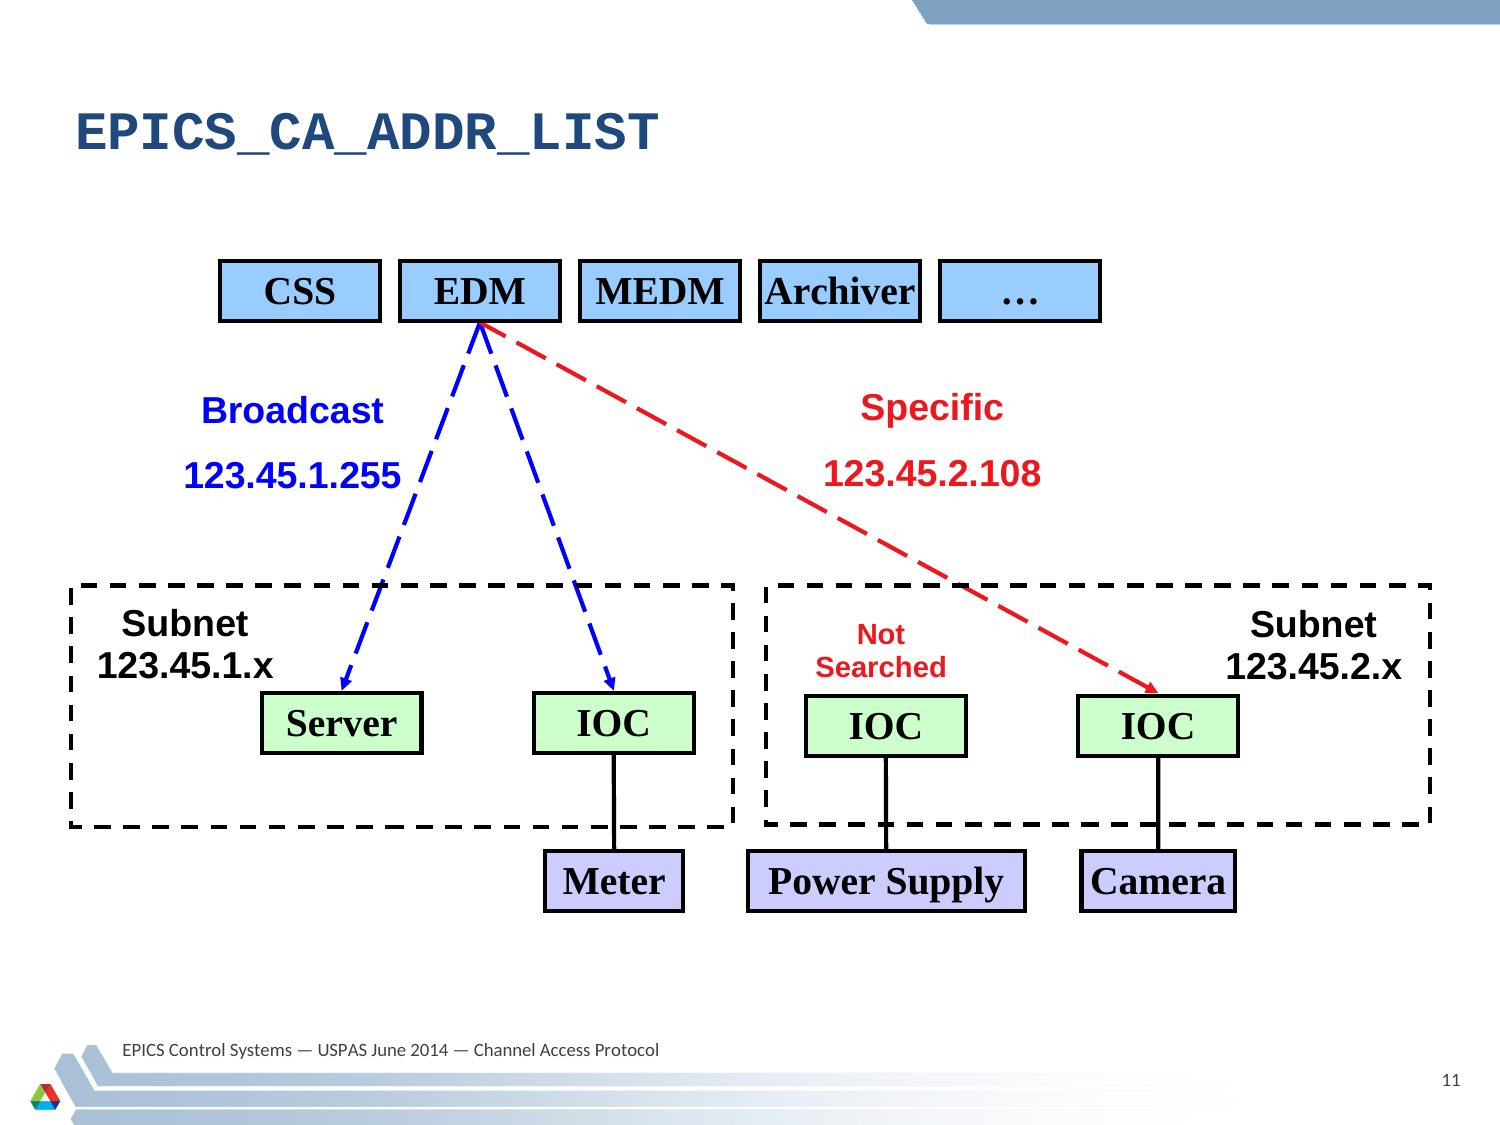

# EPICS_CA_ADDR_LIST
EDM
MEDM
Archiver
…
CSS
Specific
123.45.2.108
Broadcast
123.45.1.255
Subnet 123.45.1.x
Subnet 123.45.2.x
Not Searched
Server
IOC
IOC
IOC
Meter
Power Supply
Camera
EPICS Control Systems — USPAS June 2014 — Channel Access Protocol
11